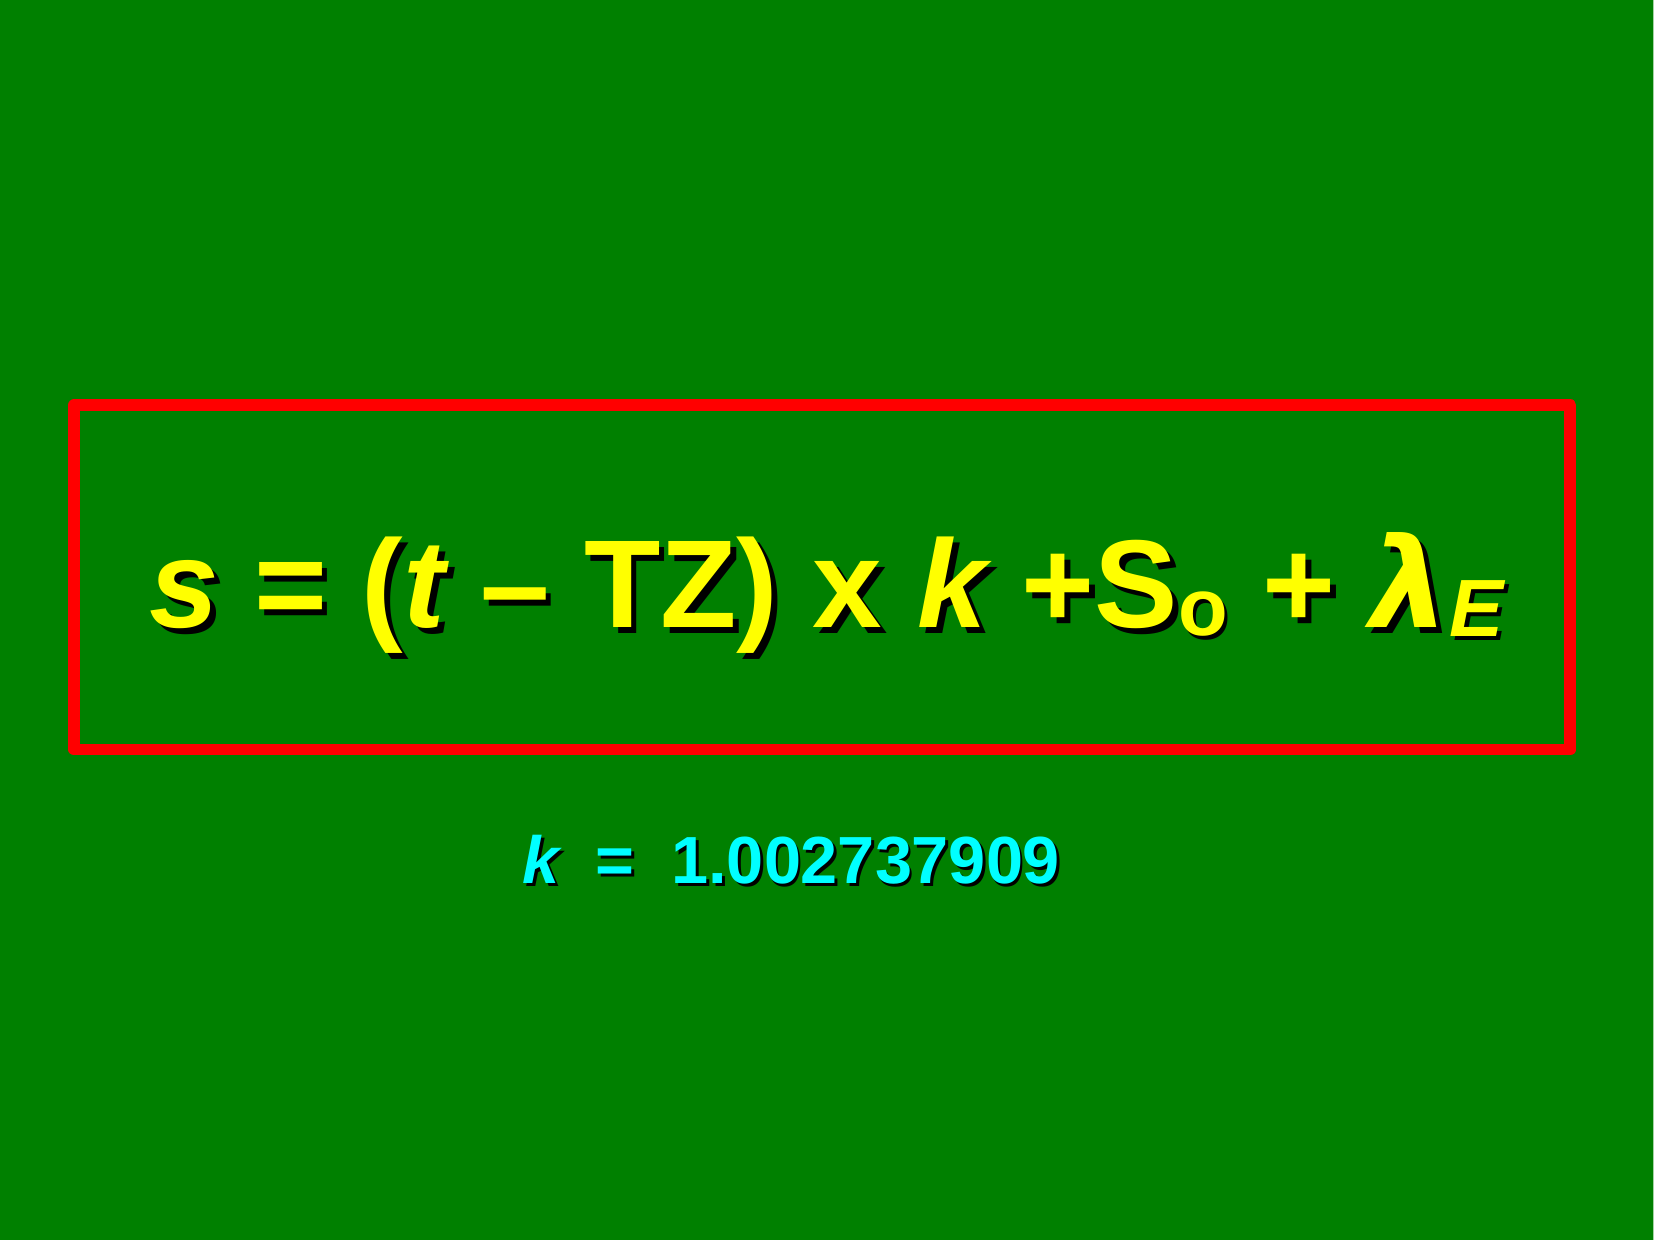

# s = (t – TZ) x k +So + λE
k = 1.002737909